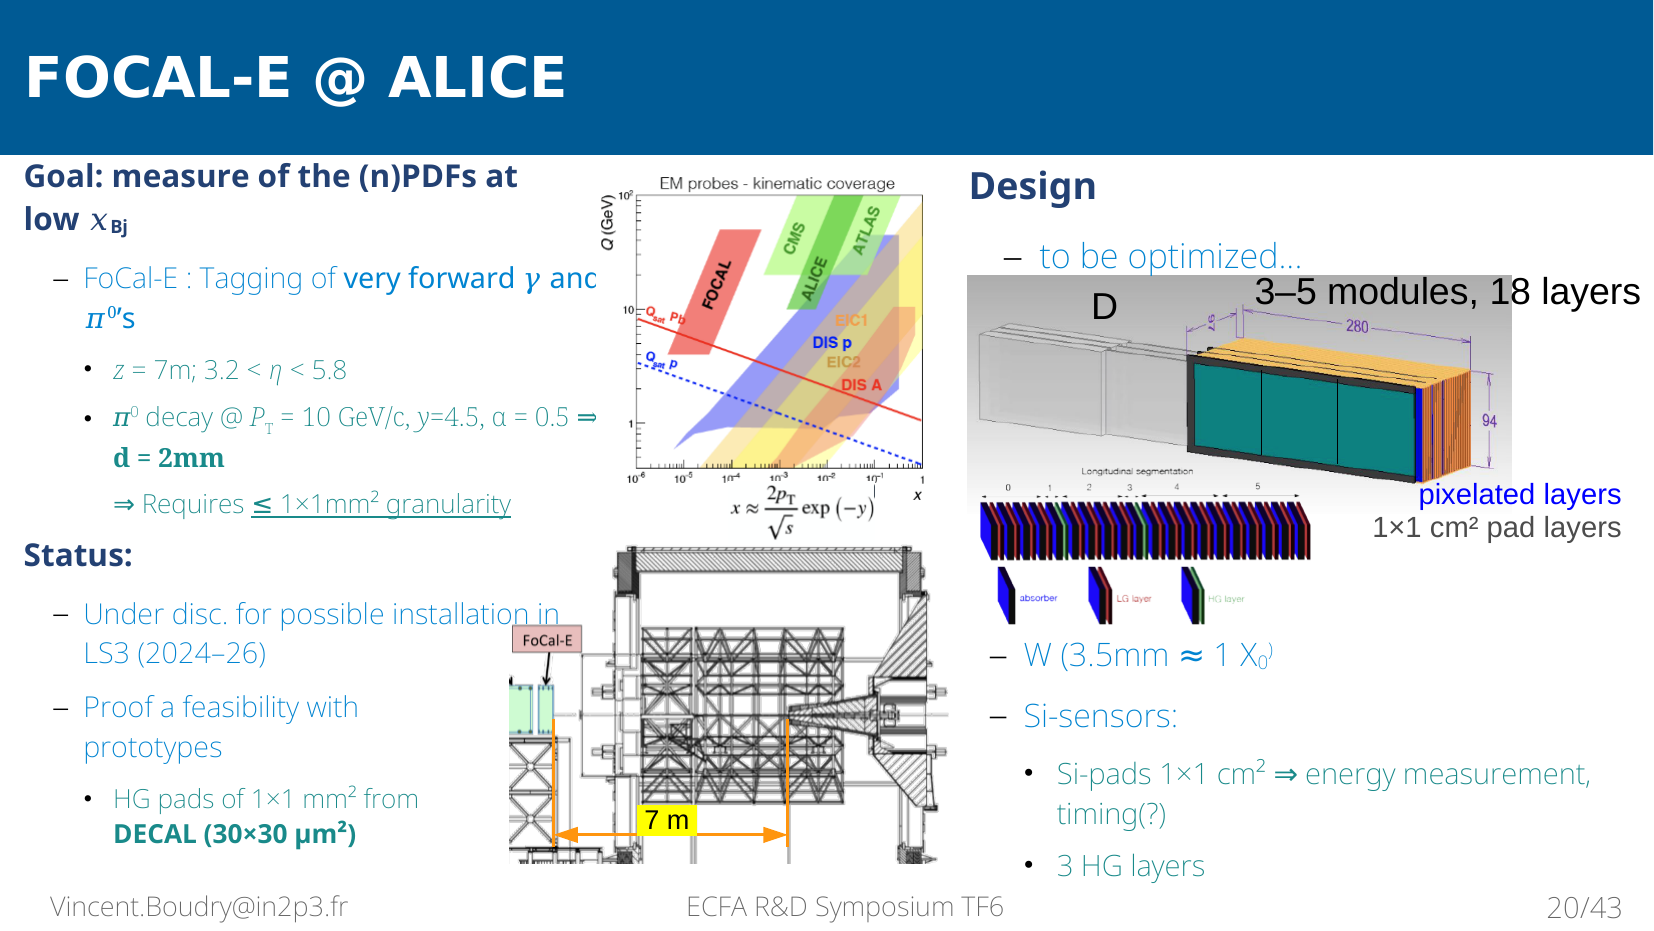

# FOCAL-E @ ALICE
Goal: measure of the (n)PDFs at low 𝑥Bj
FoCal-E : Tagging of very forward 𝛾 and 𝜋0’s
z = 7m; 3.2 < η < 5.8
𝜋0 decay @ PT = 10 GeV/c, y=4.5, α = 0.5 ⇒ d = 2mm
⇒ Requires ≤ 1×1mm² granularity
Status:
Under disc. for possible installation in LS3 (2024–26)
Proof a feasibility with
prototypes
HG pads of 1×1 mm² from
DECAL (30×30 μm²)
Design
to be optimized...
3–5 modules, 18 layers
D
pixelated layers
1×1 cm² pad layers
W (3.5mm ≈ 1 X0)
Si-sensors:
Si-pads 1×1 cm² ⇒ energy measurement, timing(?)
3 HG layers
Vincent.Boudry@in2p3.fr
ECFA R&D Symposium TF6
20